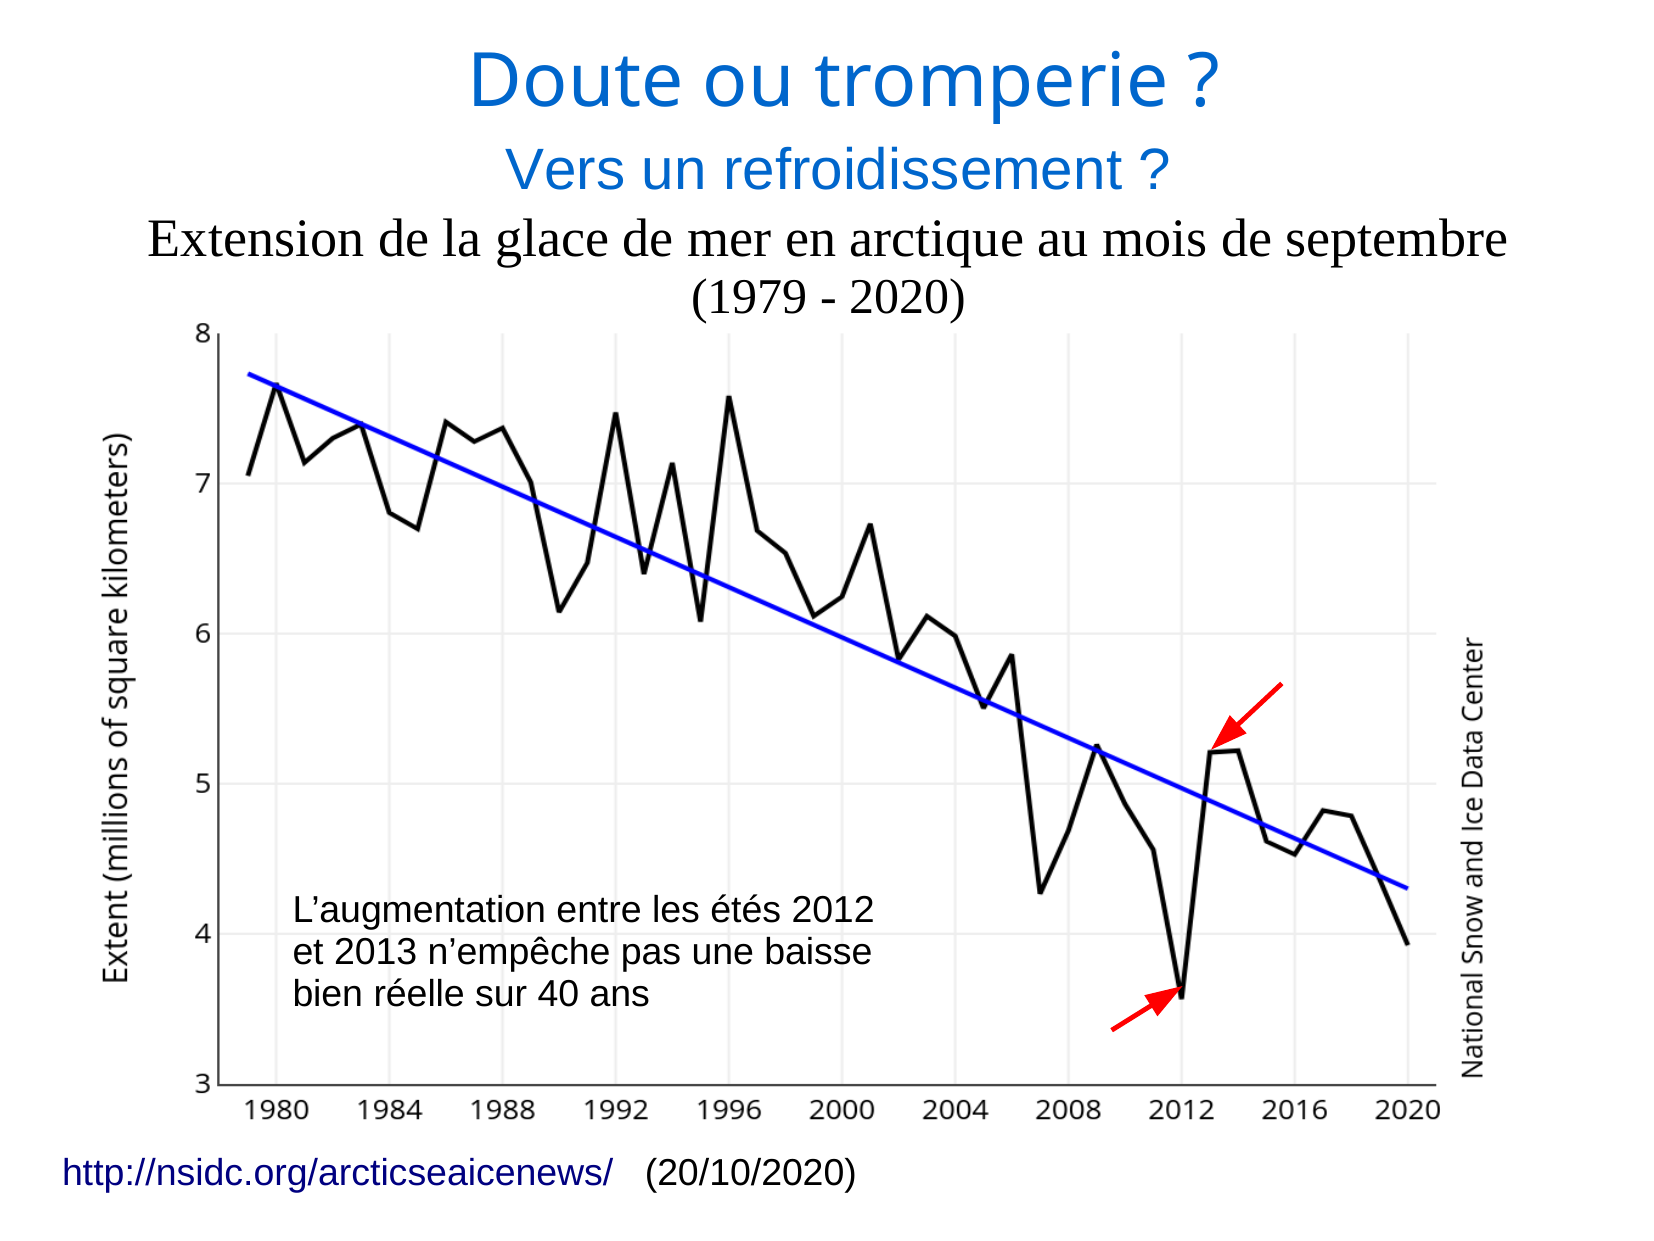

Doute ou tromperie ?
Vers un refroidissement ?
Extension de la glace de mer en arctique au mois de septembre
(1979 - 2020)
L’augmentation entre les étés 2012 et 2013 n’empêche pas une baisse bien réelle sur 40 ans
http://nsidc.org/arcticseaicenews/ (20/10/2020)